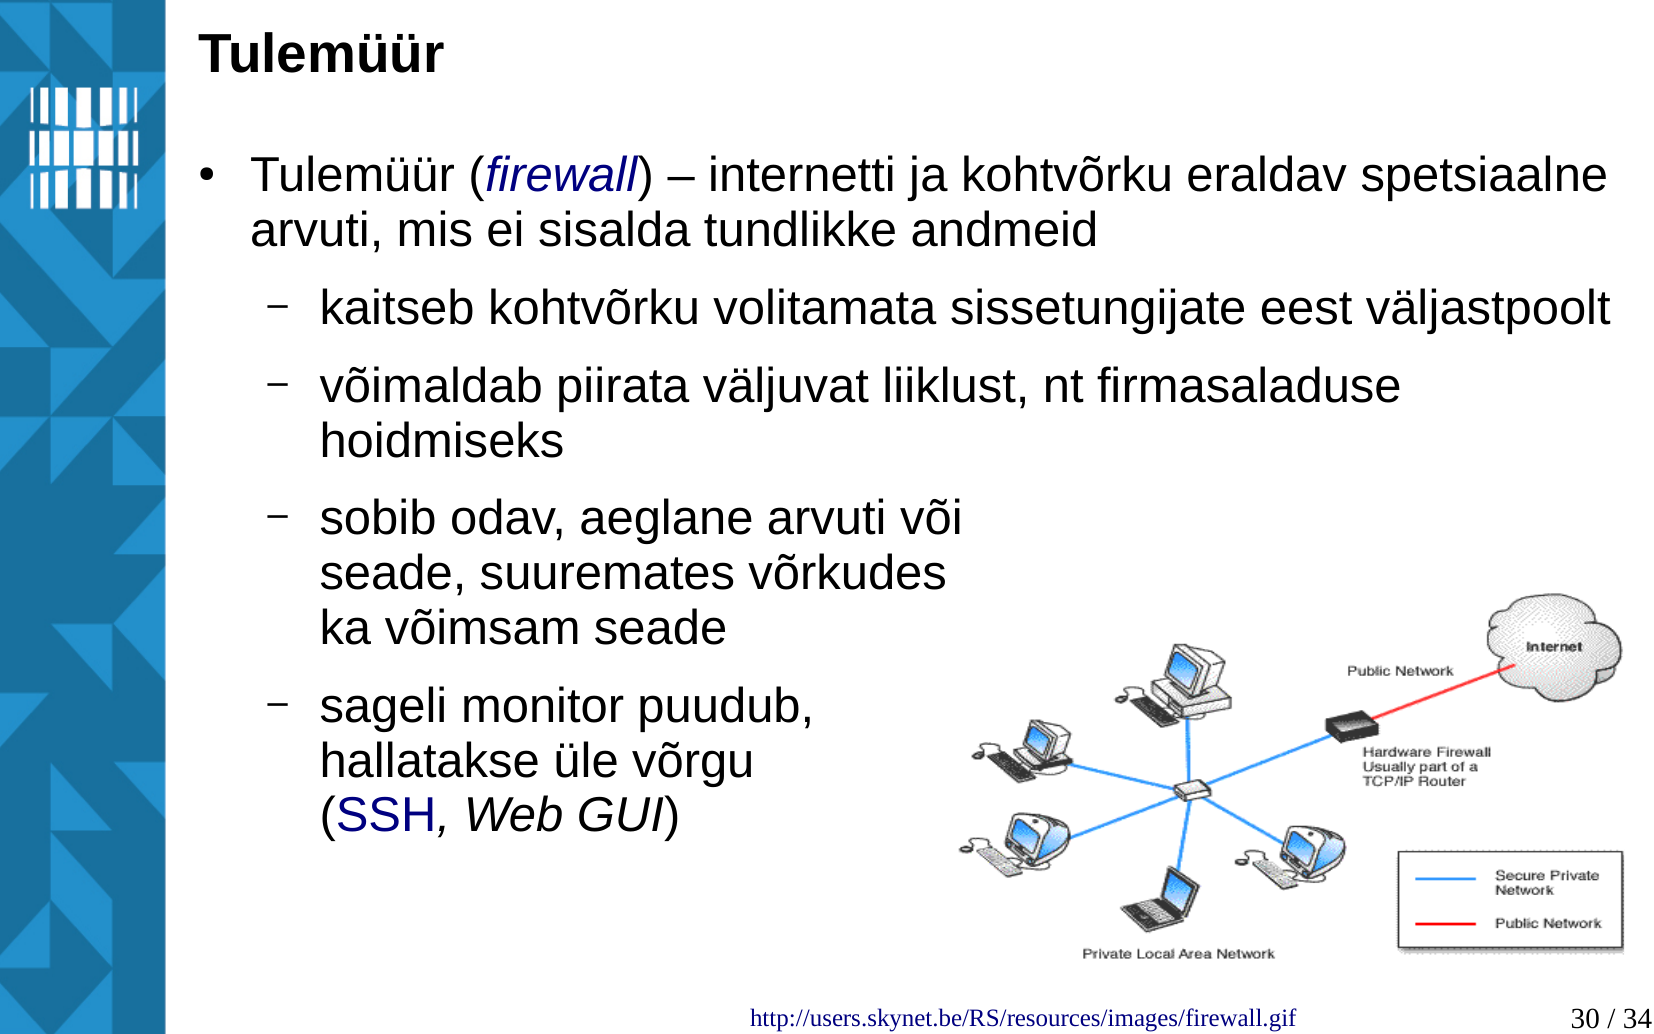

# Tulemüür
Tulemüür (firewall) – internetti ja kohtvõrku eraldav spetsiaalne arvuti, mis ei sisalda tundlikke andmeid
kaitseb kohtvõrku volitamata sissetungijate eest väljastpoolt
võimaldab piirata väljuvat liiklust, nt firmasaladuse hoidmiseks
sobib odav, aeglane arvuti või
seade, suuremates võrkudes
ka võimsam seade
sageli monitor puudub,
hallatakse üle võrgu
(SSH, Web GUI)
30
http://users.skynet.be/RS/resources/images/firewall.gif